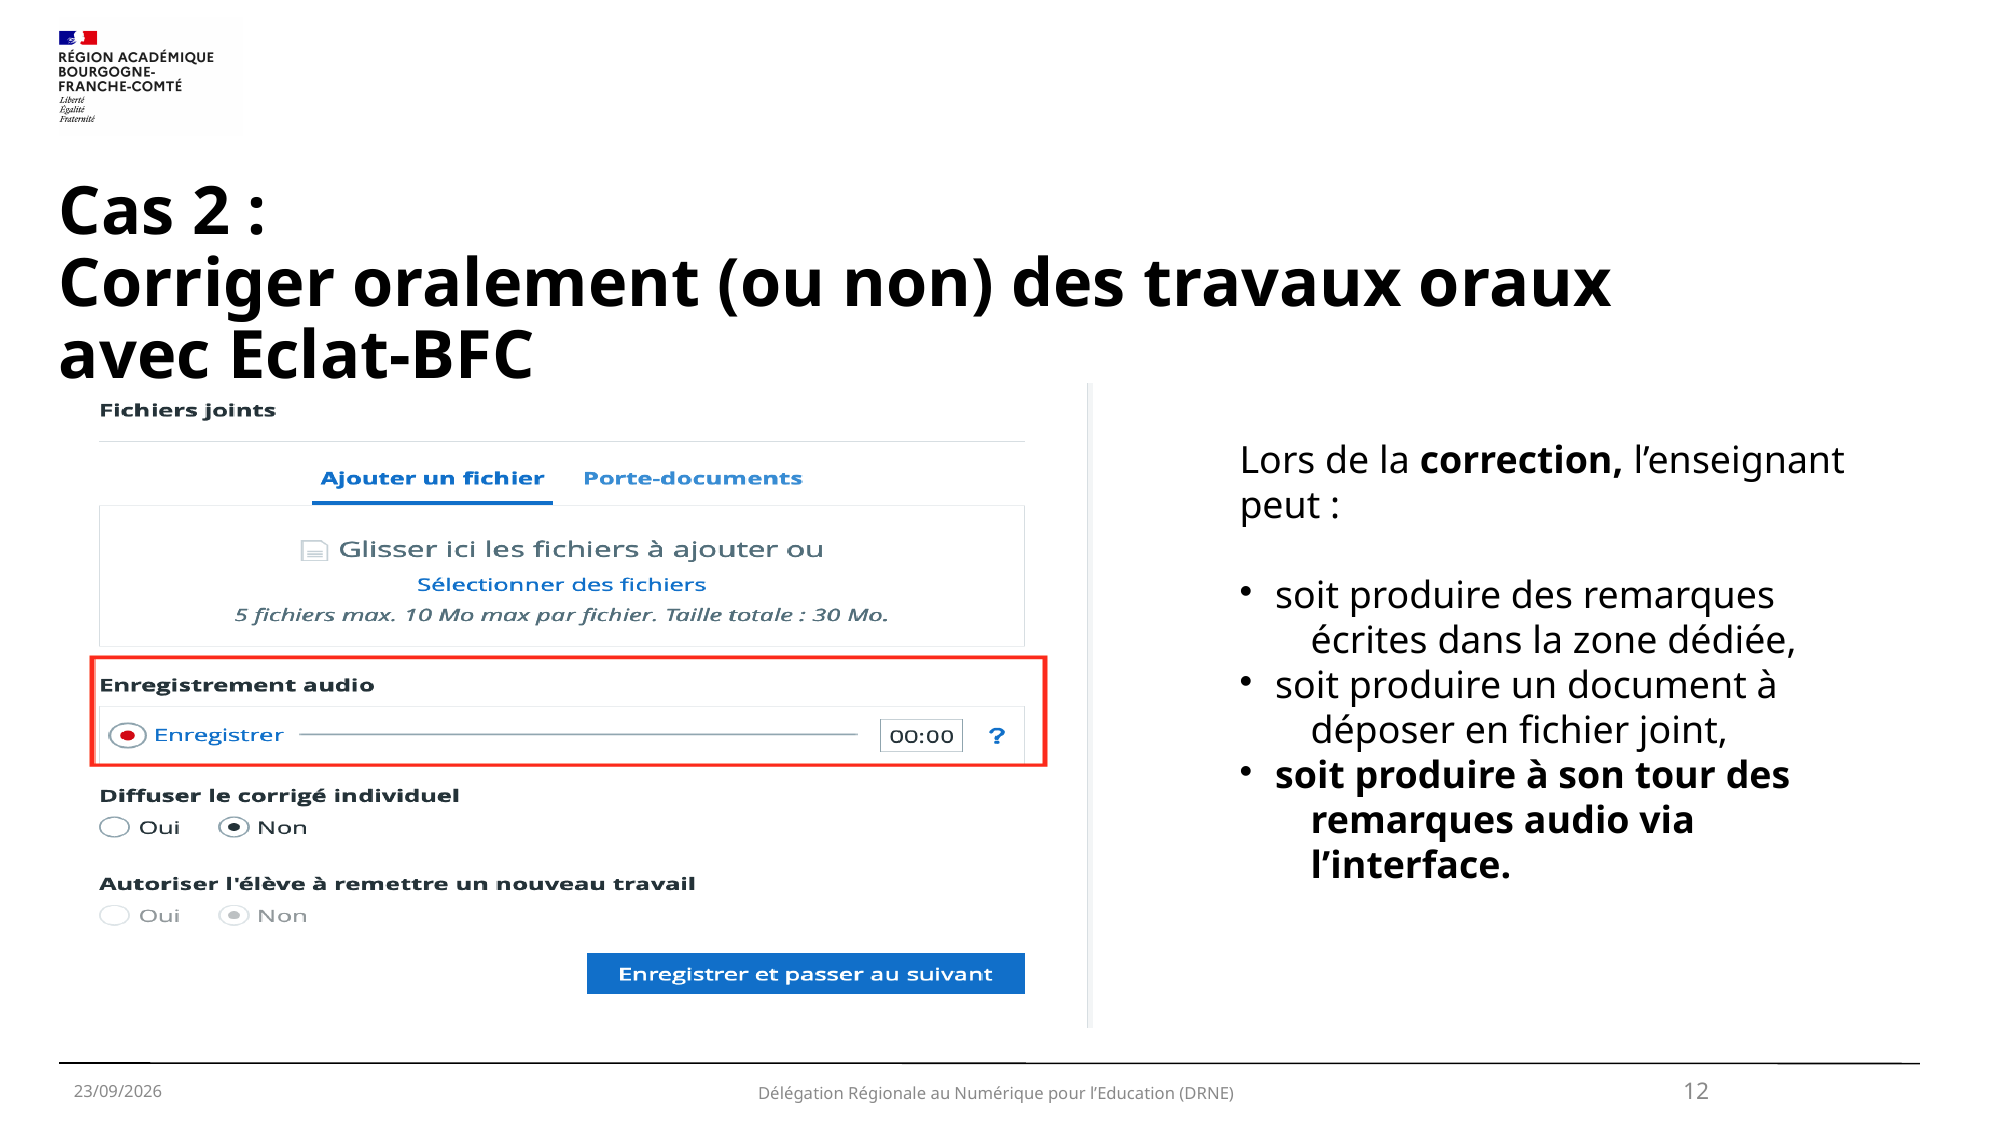

# Cas 2 : Corriger oralement (ou non) des travaux oraux avec Eclat-BFC
Lors de la correction, l’enseignant peut :
soit produire des remarques écrites dans la zone dédiée,
soit produire un document à déposer en fichier joint,
soit produire à son tour des remarques audio via l’interface.
Délégation Régionale au Numérique pour l’Education (DRNE)